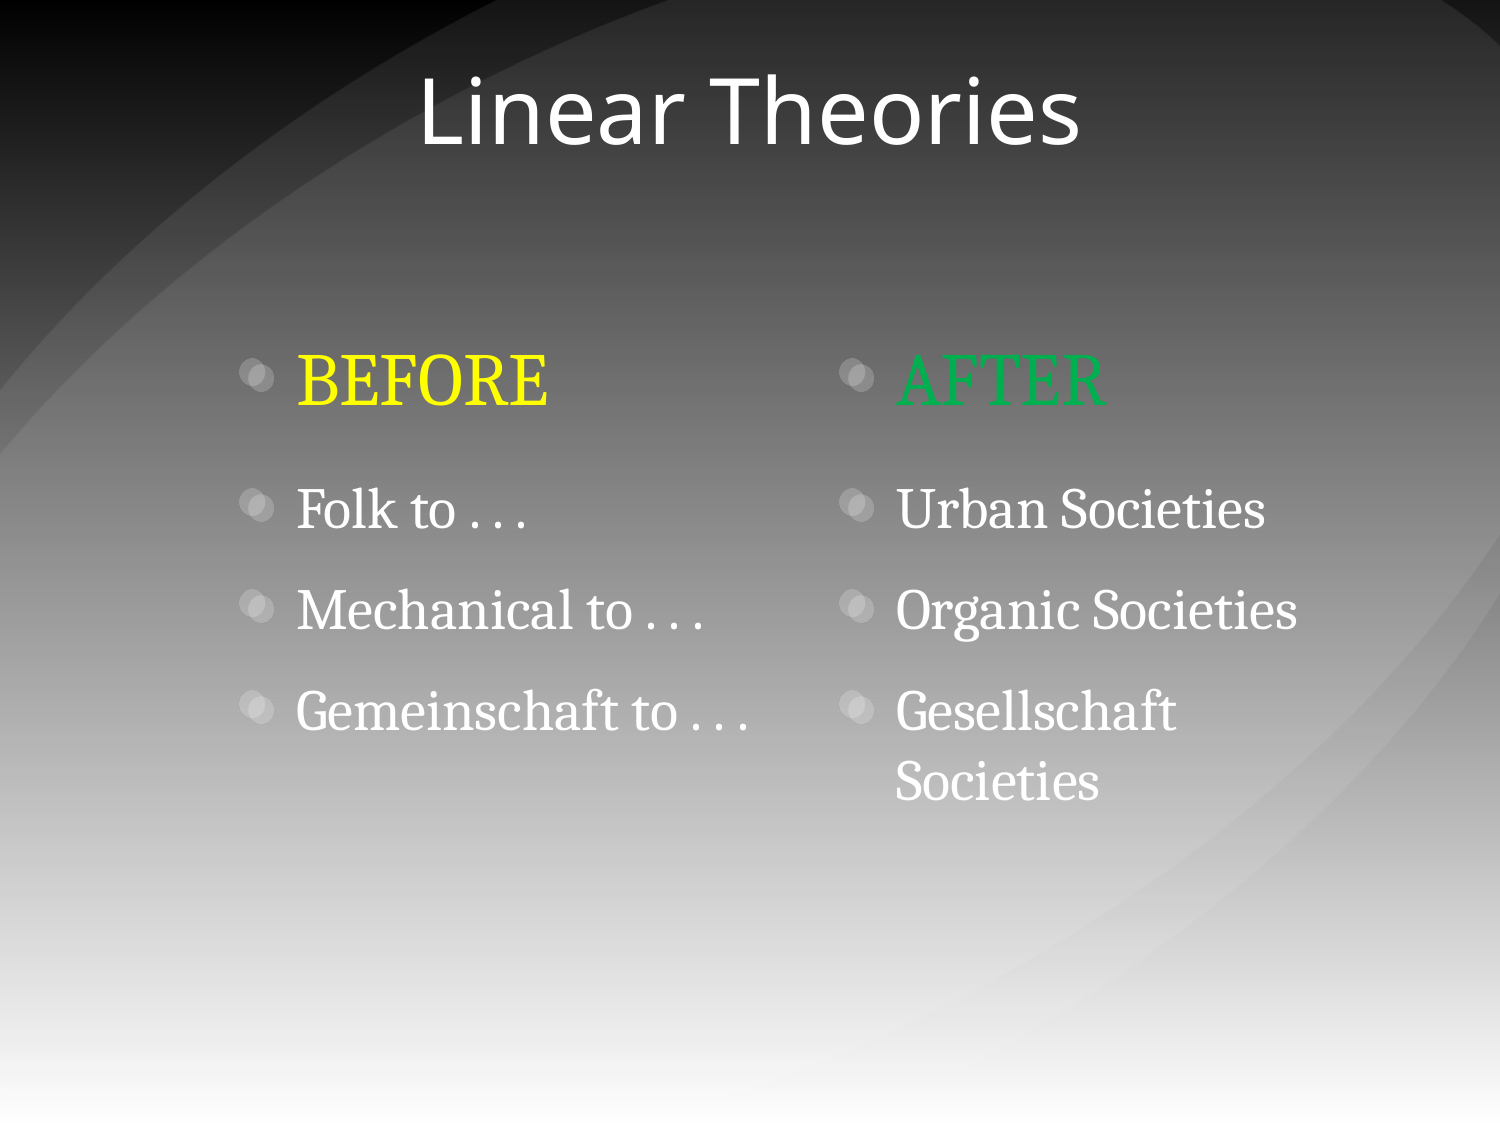

# Linear Theories
BEFORE
AFTER
Folk to . . .
Mechanical to . . .
Gemeinschaft to . . .
Urban Societies
Organic Societies
Gesellschaft Societies